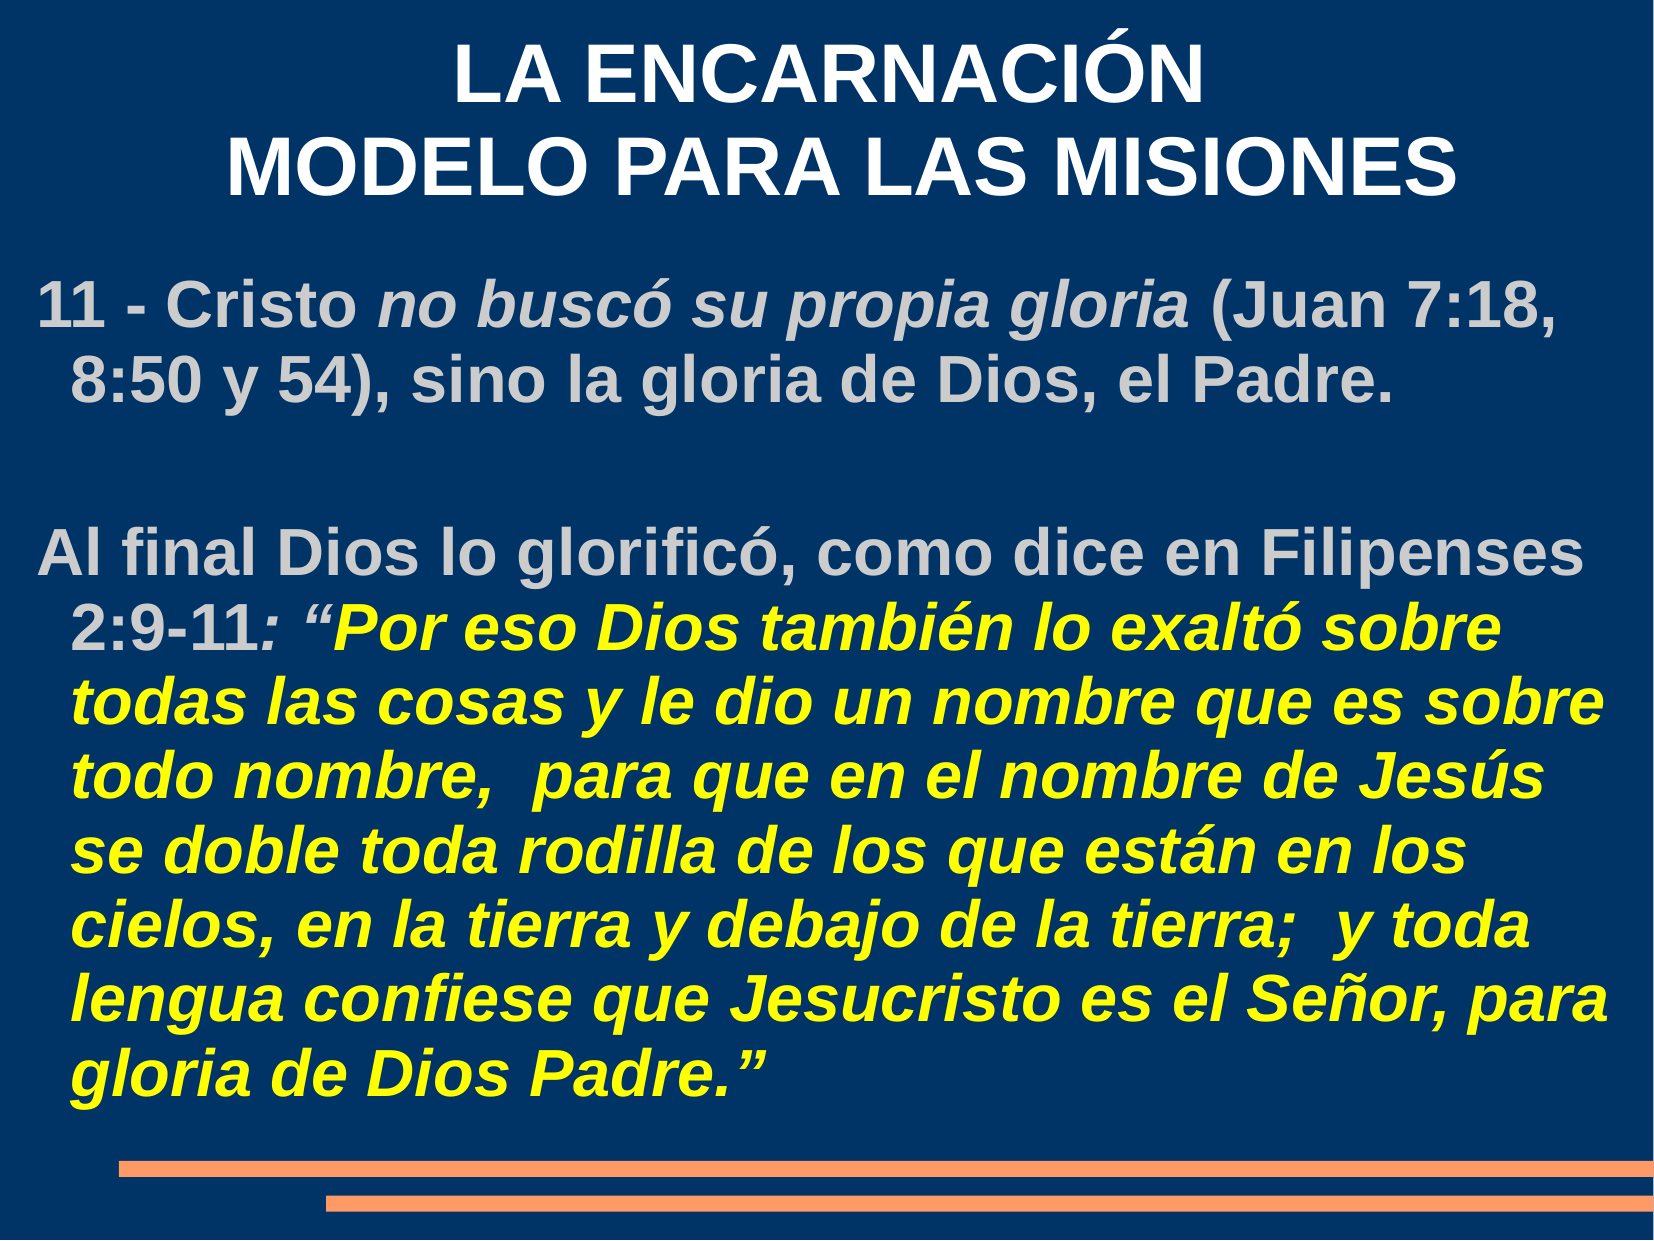

# LA ENCARNACIÓN MODELO PARA LAS MISIONES
11 - Cristo no buscó su propia gloria (Juan 7:18, 8:50 y 54), sino la gloria de Dios, el Padre.
Al final Dios lo glorificó, como dice en Filipenses 2:9-11: “Por eso Dios también lo exaltó sobre todas las cosas y le dio un nombre que es sobre todo nombre, para que en el nombre de Jesús se doble toda rodilla de los que están en los cielos, en la tierra y debajo de la tierra; y toda lengua confiese que Jesucristo es el Señor, para gloria de Dios Padre.”